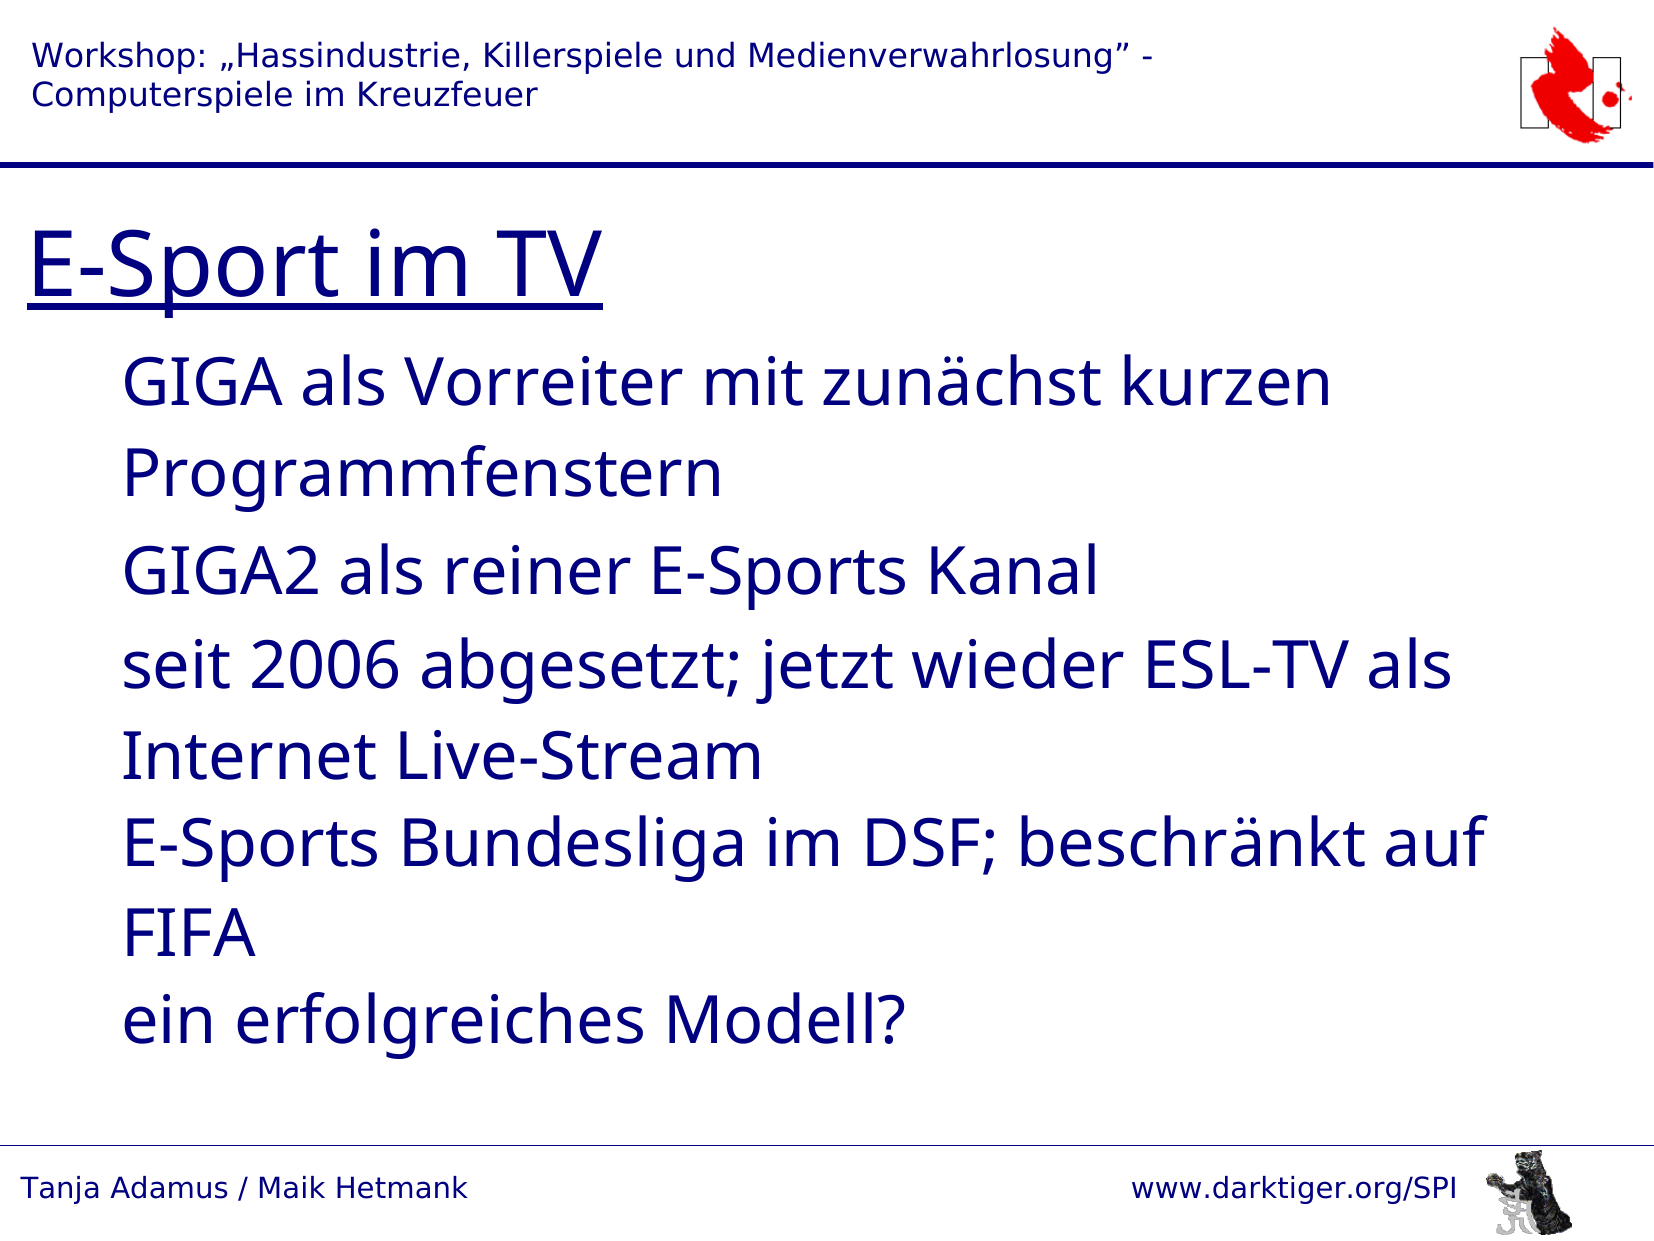

Workshop: „Hassindustrie, Killerspiele und Medienverwahrlosung” - Computerspiele im Kreuzfeuer
E-Sport im TV
GIGA als Vorreiter mit zunächst kurzen Programmfenstern
GIGA2 als reiner E-Sports Kanal
seit 2006 abgesetzt; jetzt wieder ESL-TV als Internet Live-Stream
E-Sports Bundesliga im DSF; beschränkt auf FIFA
ein erfolgreiches Modell?